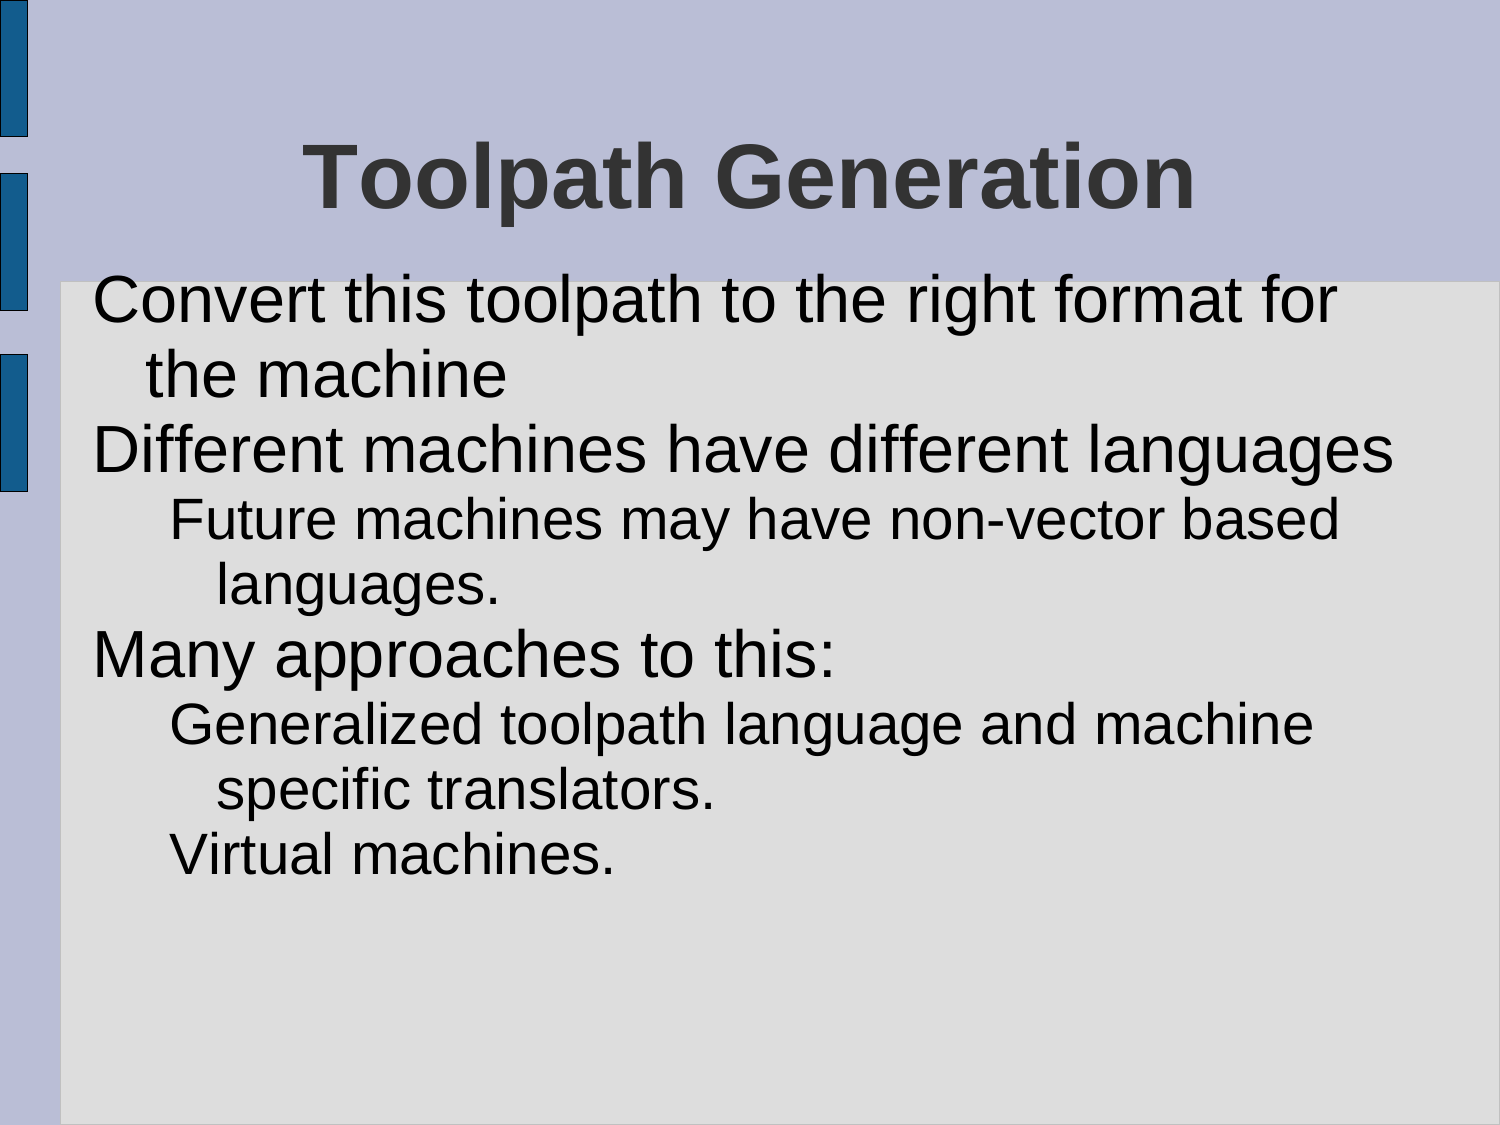

# Toolpath Generation
Convert this toolpath to the right format for the machine
Different machines have different languages
Future machines may have non-vector based languages.
Many approaches to this:
Generalized toolpath language and machine specific translators.
Virtual machines.